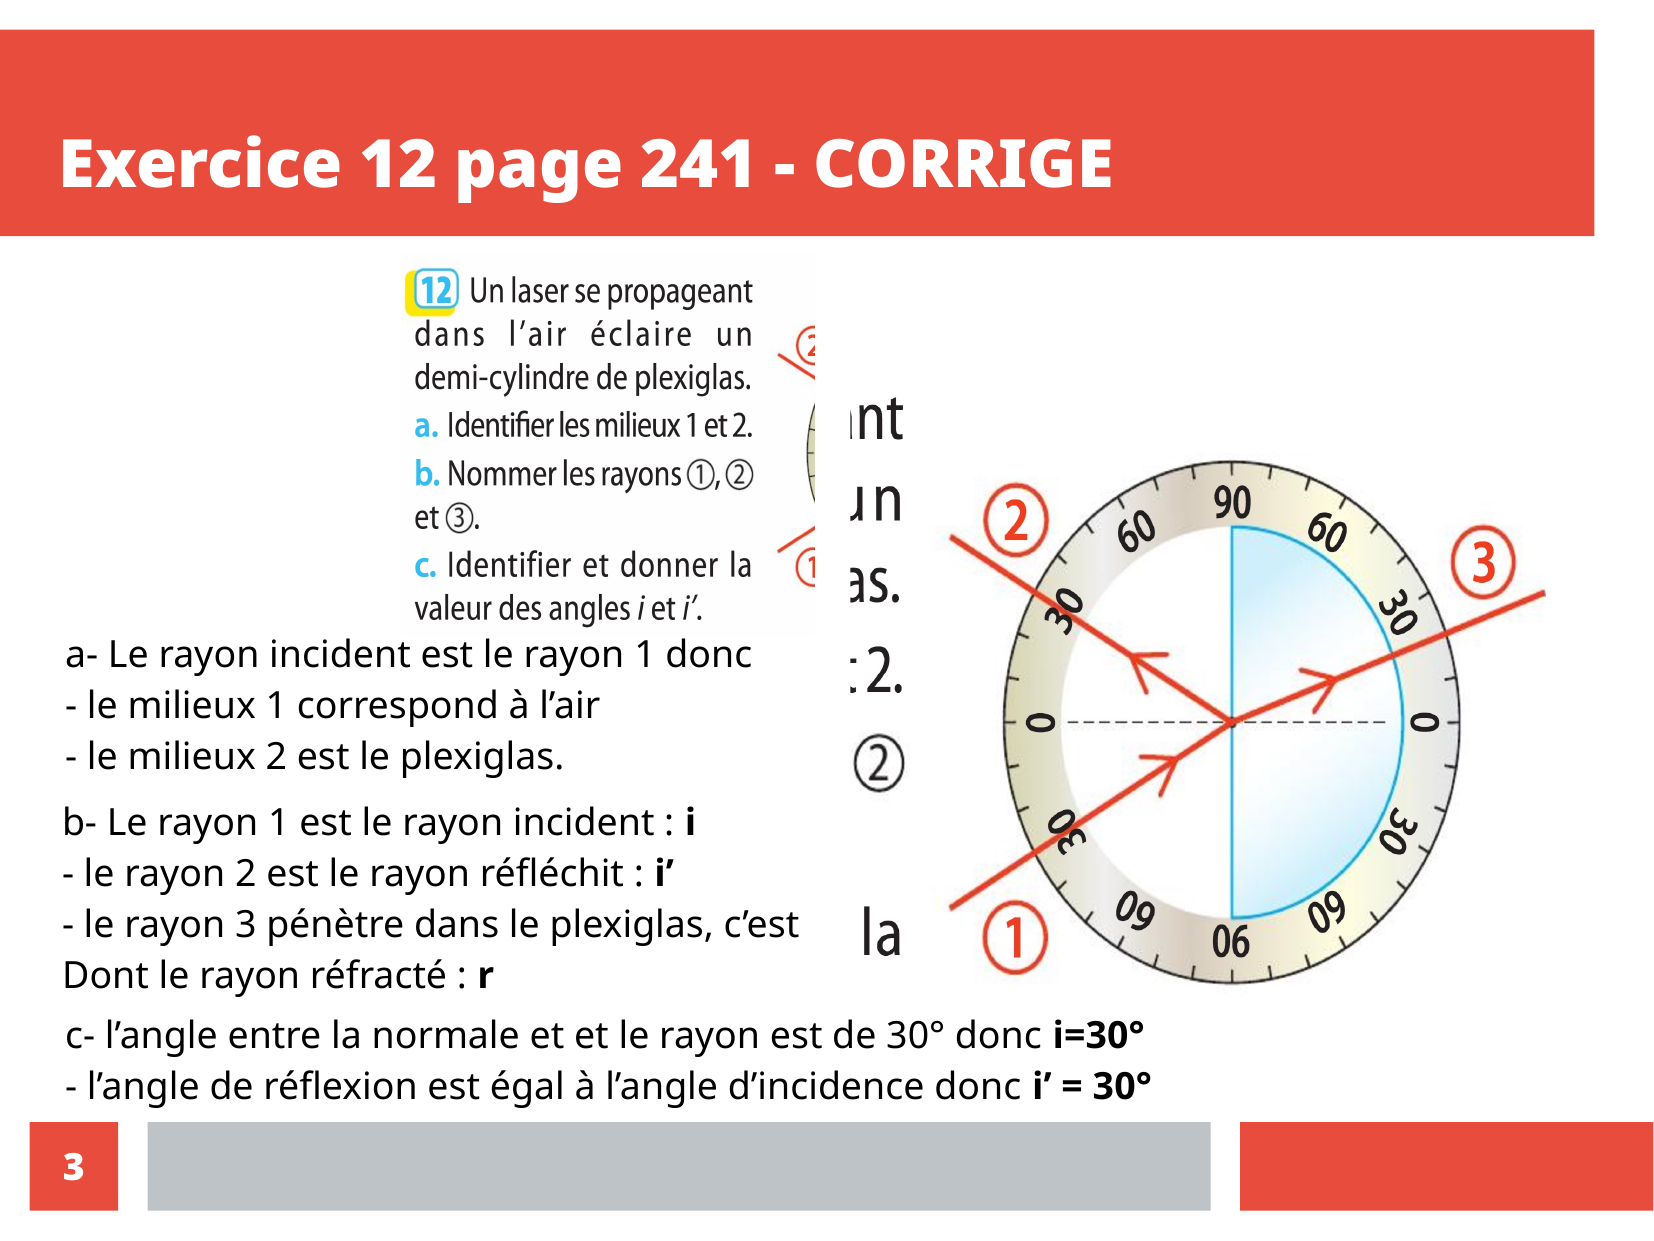

# Exercice 12 page 241 - CORRIGE
a- Le rayon incident est le rayon 1 donc
- le milieux 1 correspond à l’air
- le milieux 2 est le plexiglas.
b- Le rayon 1 est le rayon incident : i
- le rayon 2 est le rayon réfléchit : i’
- le rayon 3 pénètre dans le plexiglas, c’est
Dont le rayon réfracté : r
c- l’angle entre la normale et et le rayon est de 30° donc i=30°
- l’angle de réflexion est égal à l’angle d’incidence donc i’ = 30°
3